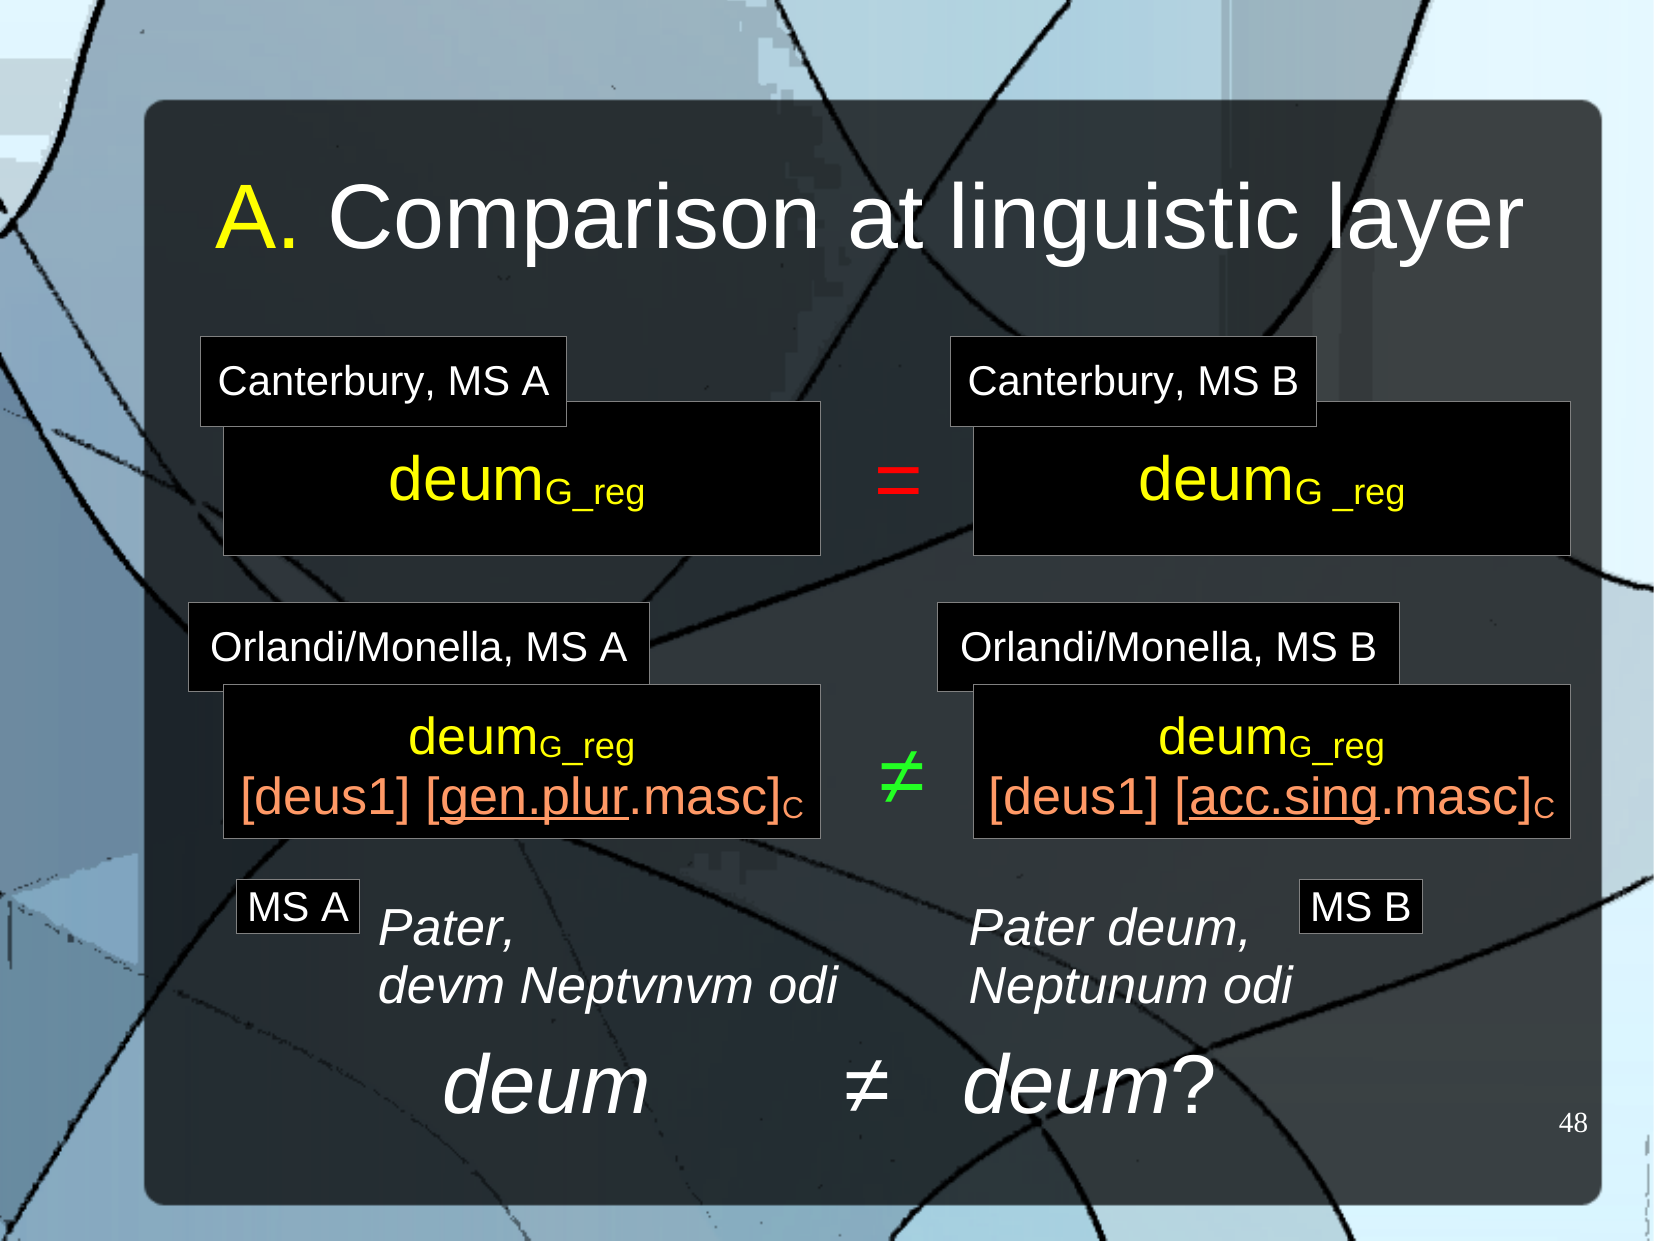

# A. Comparison at linguistic layer
Canterbury, MS A
Canterbury, MS B
Pater,				Pater deum,
devm Neptvnvm odi		Neptunum odi
deum		≠	deum?
deumG_reg
deumG _reg
=
Orlandi/Monella, MS A
Orlandi/Monella, MS B
deumG_reg
[deus1] [gen.plur.masc]C
deumG_reg
[deus1] [acc.sing.masc]C
≠
MS B
MS A
48